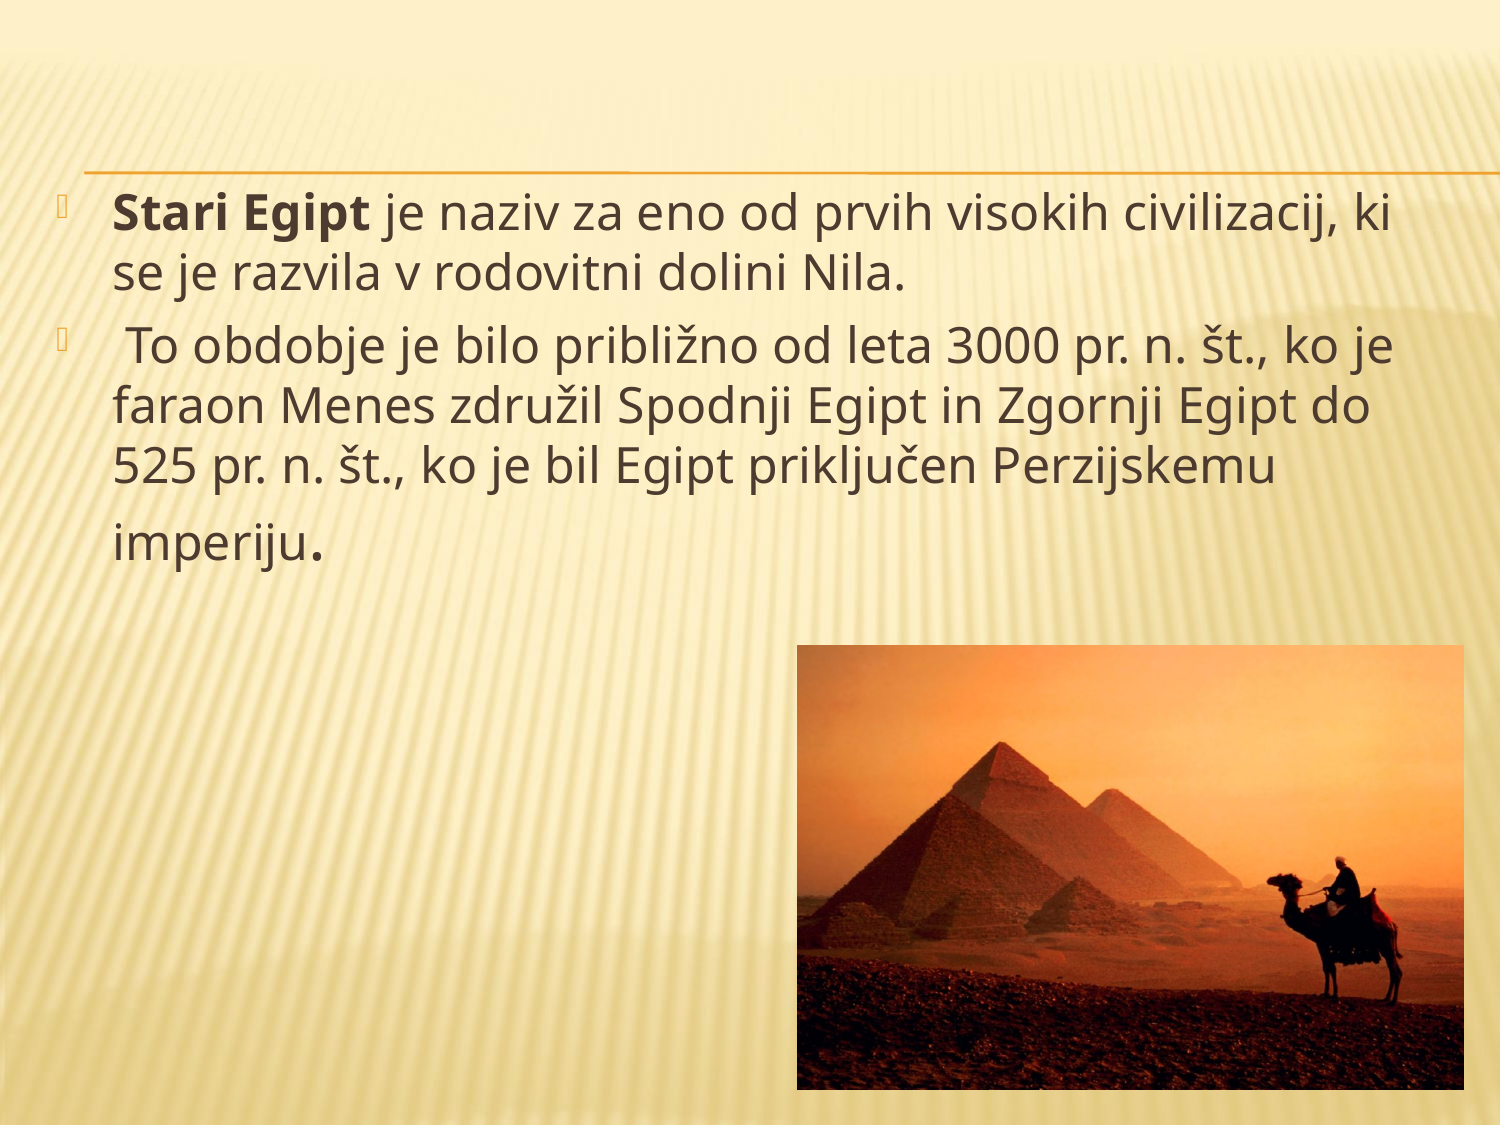

# Stari Egipt je naziv za eno od prvih visokih civilizacij, ki se je razvila v rodovitni dolini Nila.
 To obdobje je bilo približno od leta 3000 pr. n. št., ko je faraon Menes združil Spodnji Egipt in Zgornji Egipt do 525 pr. n. št., ko je bil Egipt priključen Perzijskemu imperiju.